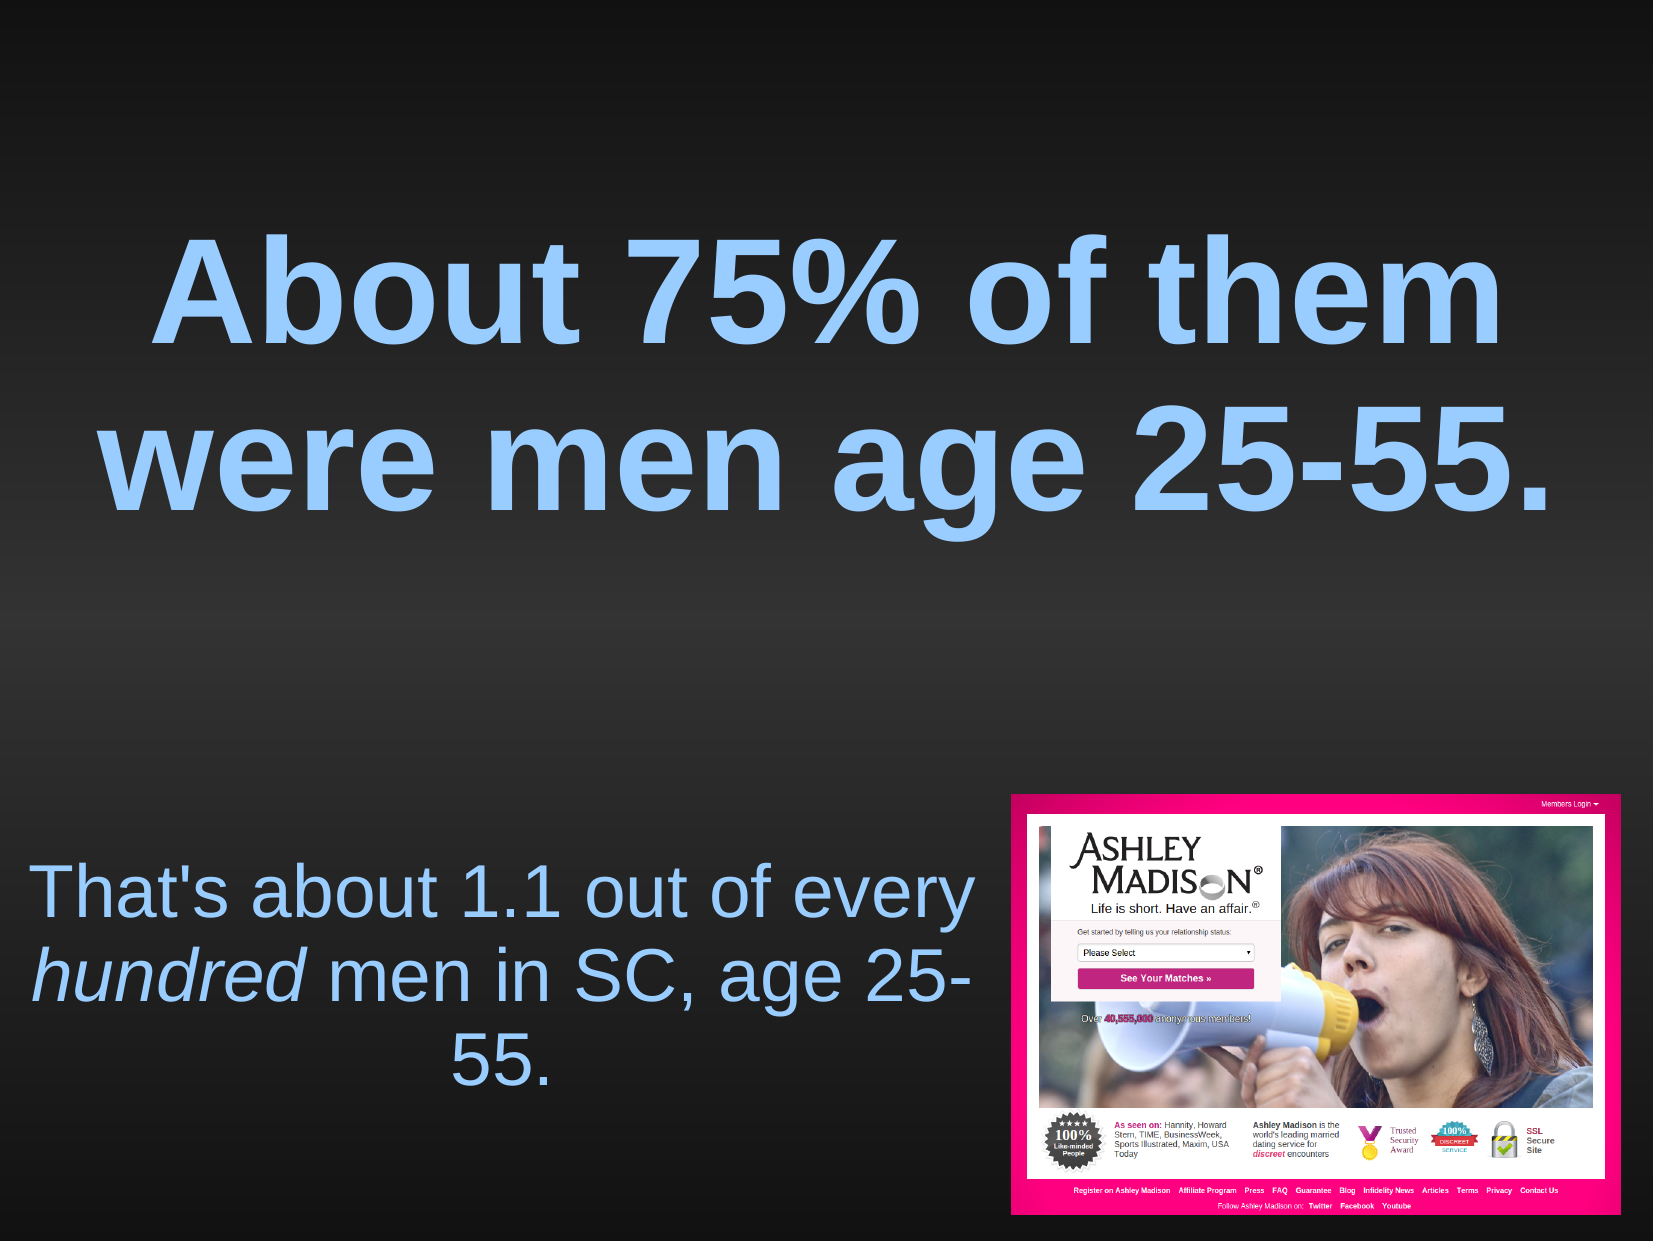

# About 75% of them were men age 25-55.
That's about 1.1 out of every hundred men in SC, age 25-55.